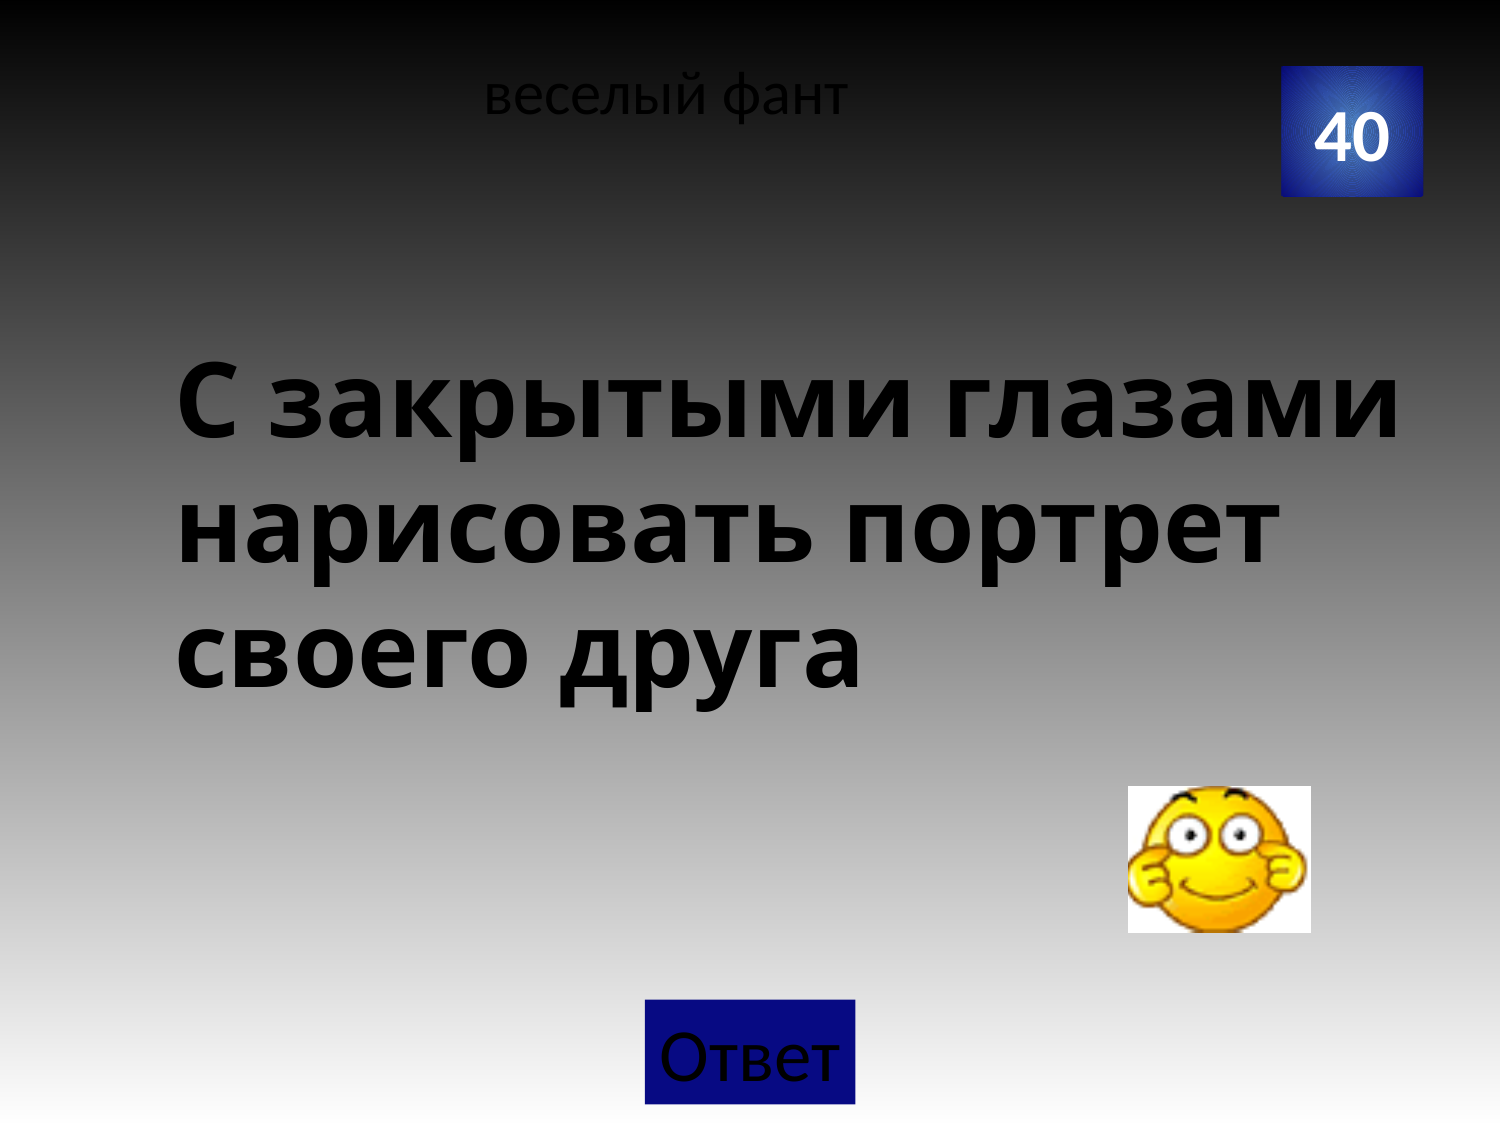

# веселый фант
40
С закрытыми глазами нарисовать портрет своего друга